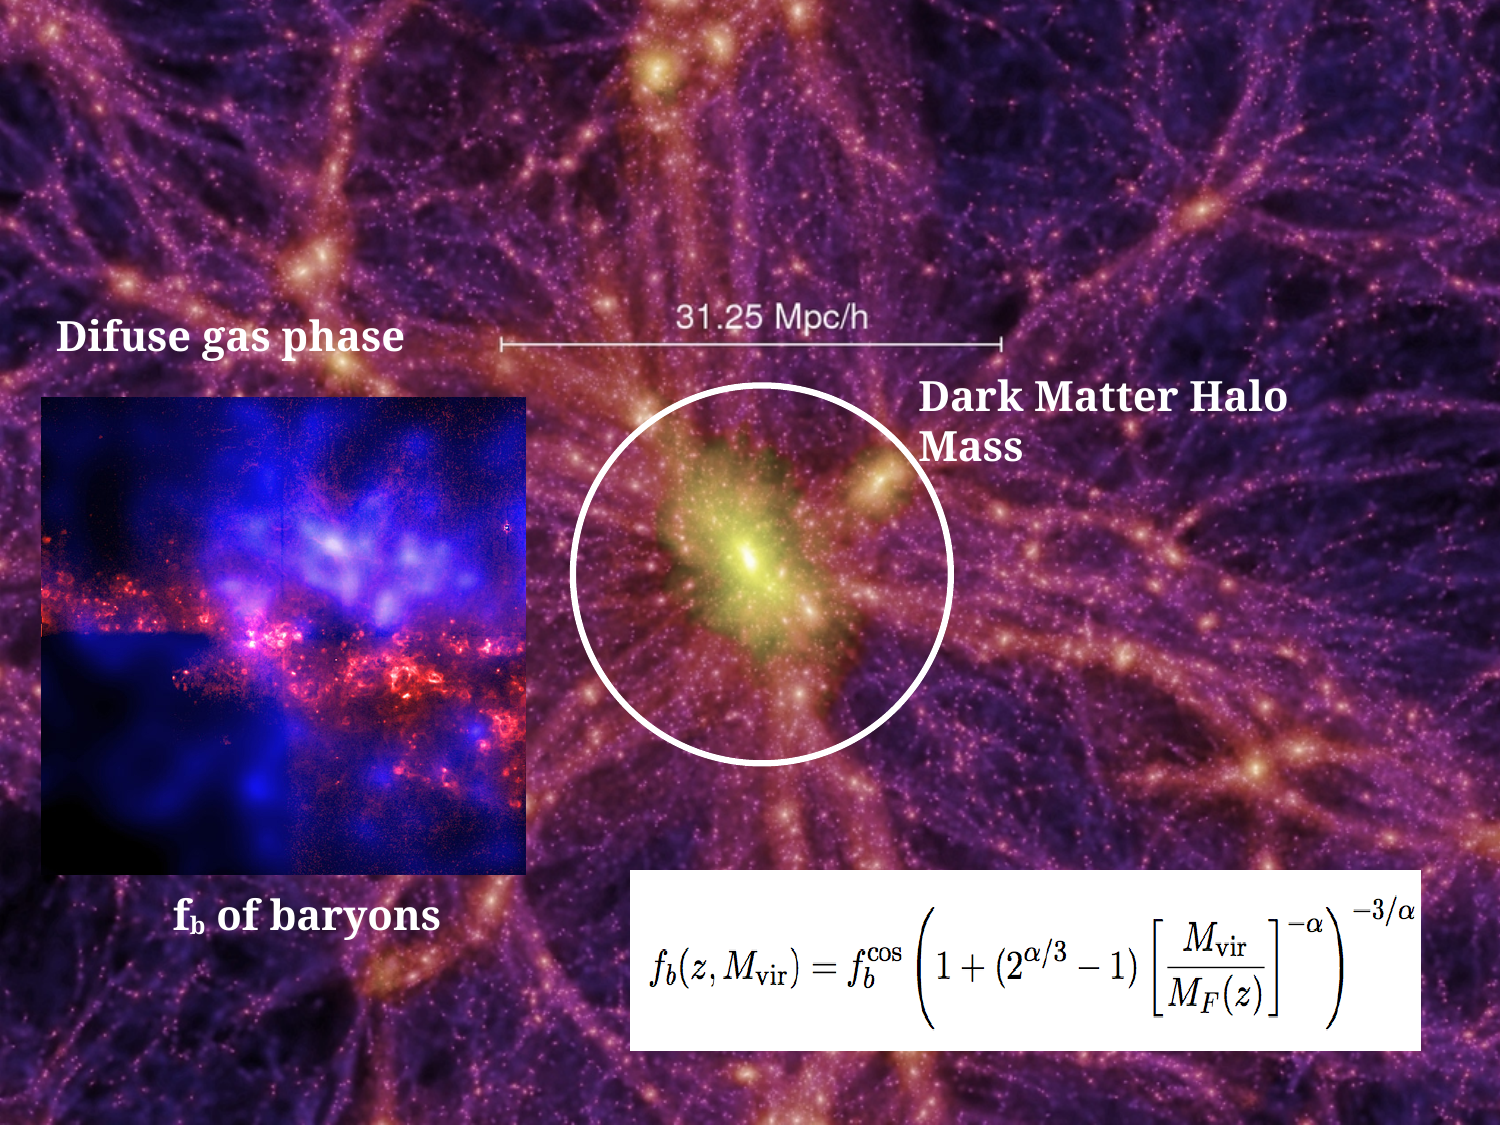

Difuse gas phase
Dark Matter Halo Mass
fb of baryons